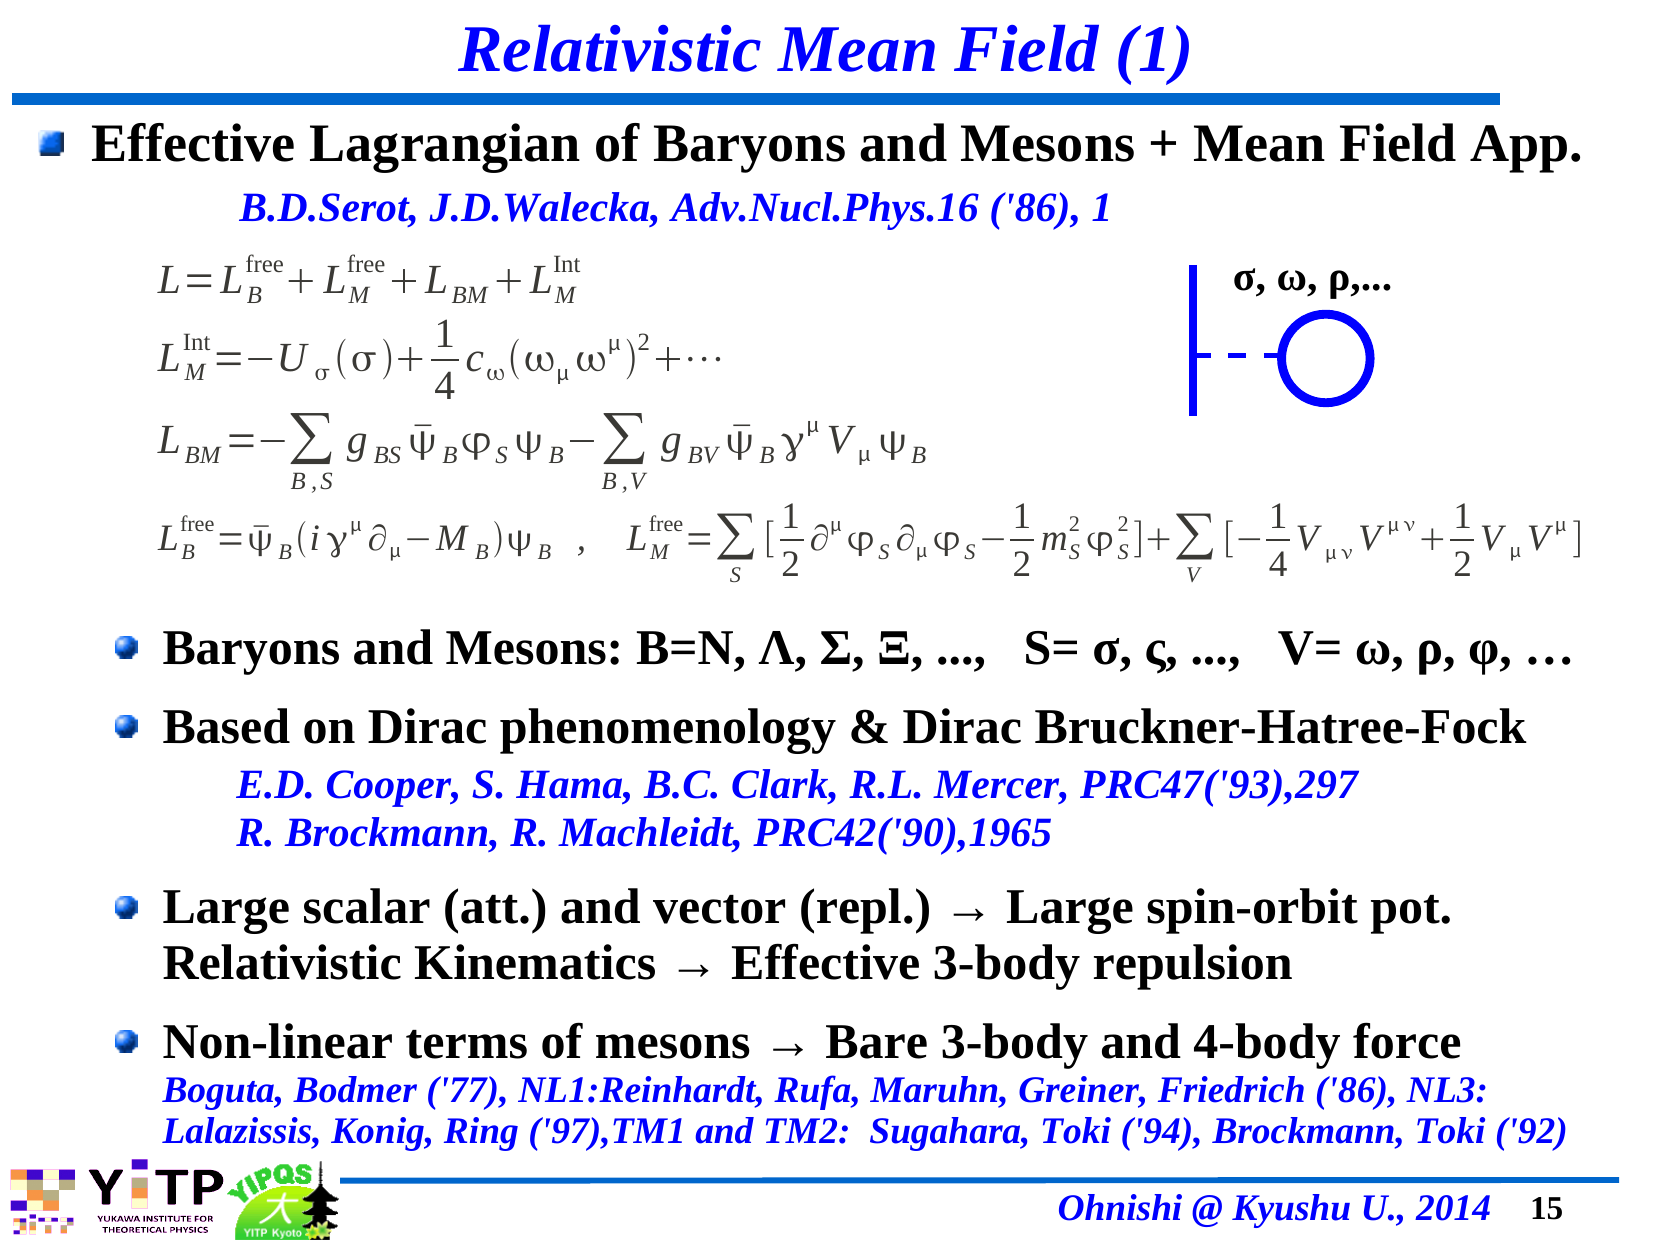

# Relativistic Mean Field (1)
Effective Lagrangian of Baryons and Mesons + Mean Field App.
		B.D.Serot, J.D.Walecka, Adv.Nucl.Phys.16 ('86), 1
Baryons and Mesons: B=N, Λ, Σ, Ξ, ..., S= σ, ς, ..., V= ω, ρ, φ, …
Based on Dirac phenomenology & Dirac Bruckner-Hatree-Fock
	E.D. Cooper, S. Hama, B.C. Clark, R.L. Mercer, PRC47('93),297
	R. Brockmann, R. Machleidt, PRC42('90),1965
Large scalar (att.) and vector (repl.) → Large spin-orbit pot.
Relativistic Kinematics → Effective 3-body repulsion
Non-linear terms of mesons → Bare 3-body and 4-body force
Boguta, Bodmer ('77), NL1:Reinhardt, Rufa, Maruhn, Greiner, Friedrich ('86), NL3: Lalazissis, Konig, Ring ('97),TM1 and TM2: Sugahara, Toki ('94), Brockmann, Toki ('92)
σ, ω, ρ,...